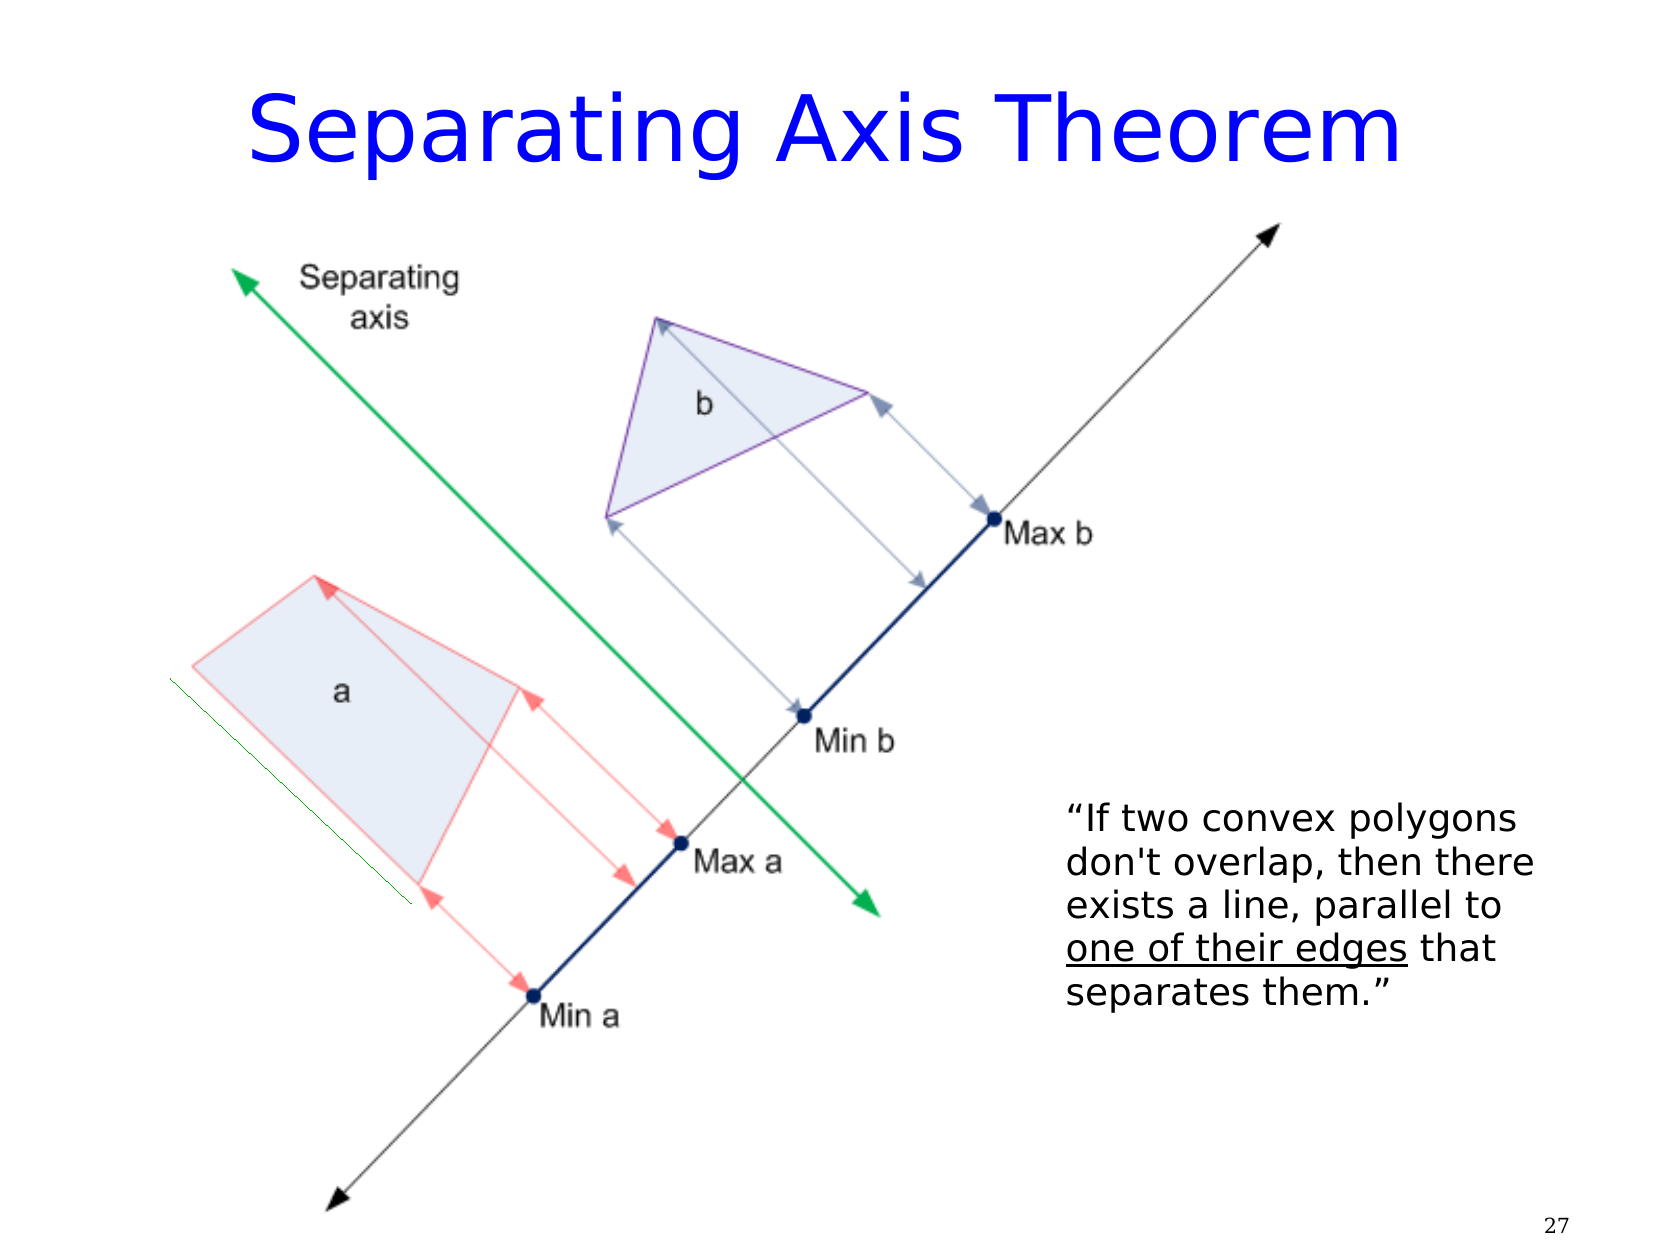

# Separating Axis Theorem
“If two convex polygons don't overlap, then there exists a line, parallel to one of their edges that separates them.”
27